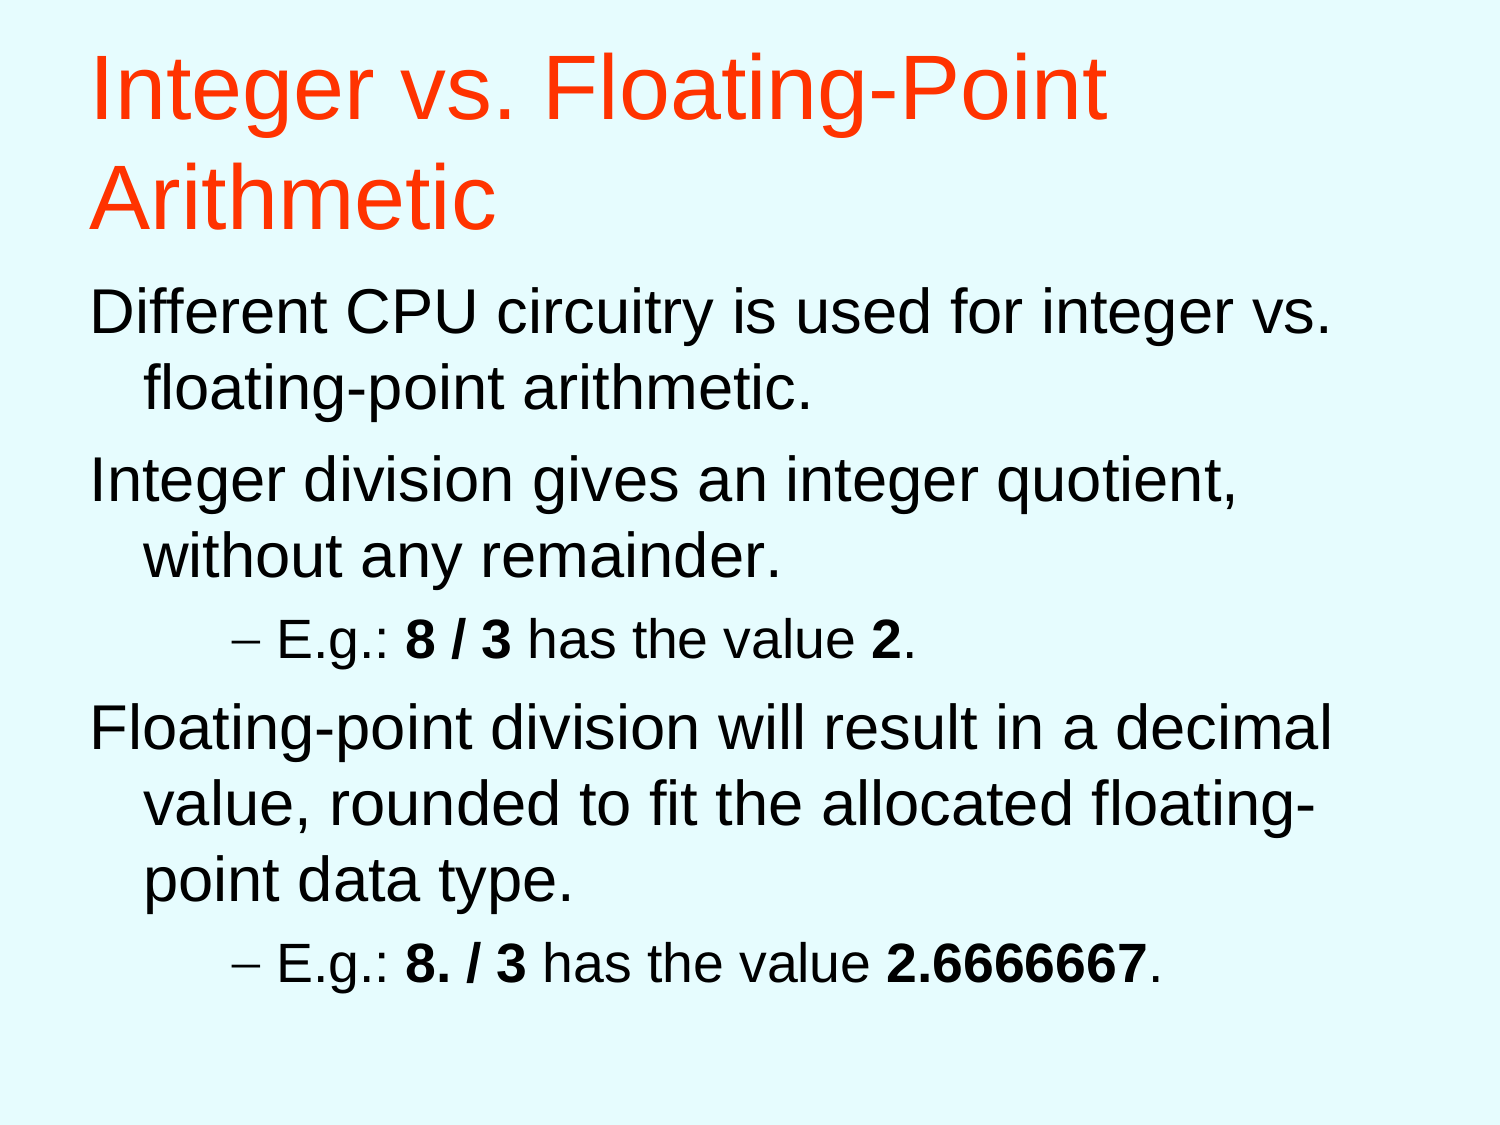

# Integer vs. Floating-Point Arithmetic
Different CPU circuitry is used for integer vs. floating-point arithmetic.
Integer division gives an integer quotient, without any remainder.
E.g.: 8 / 3 has the value 2.
Floating-point division will result in a decimal value, rounded to fit the allocated floating-point data type.
E.g.: 8. / 3 has the value 2.6666667.